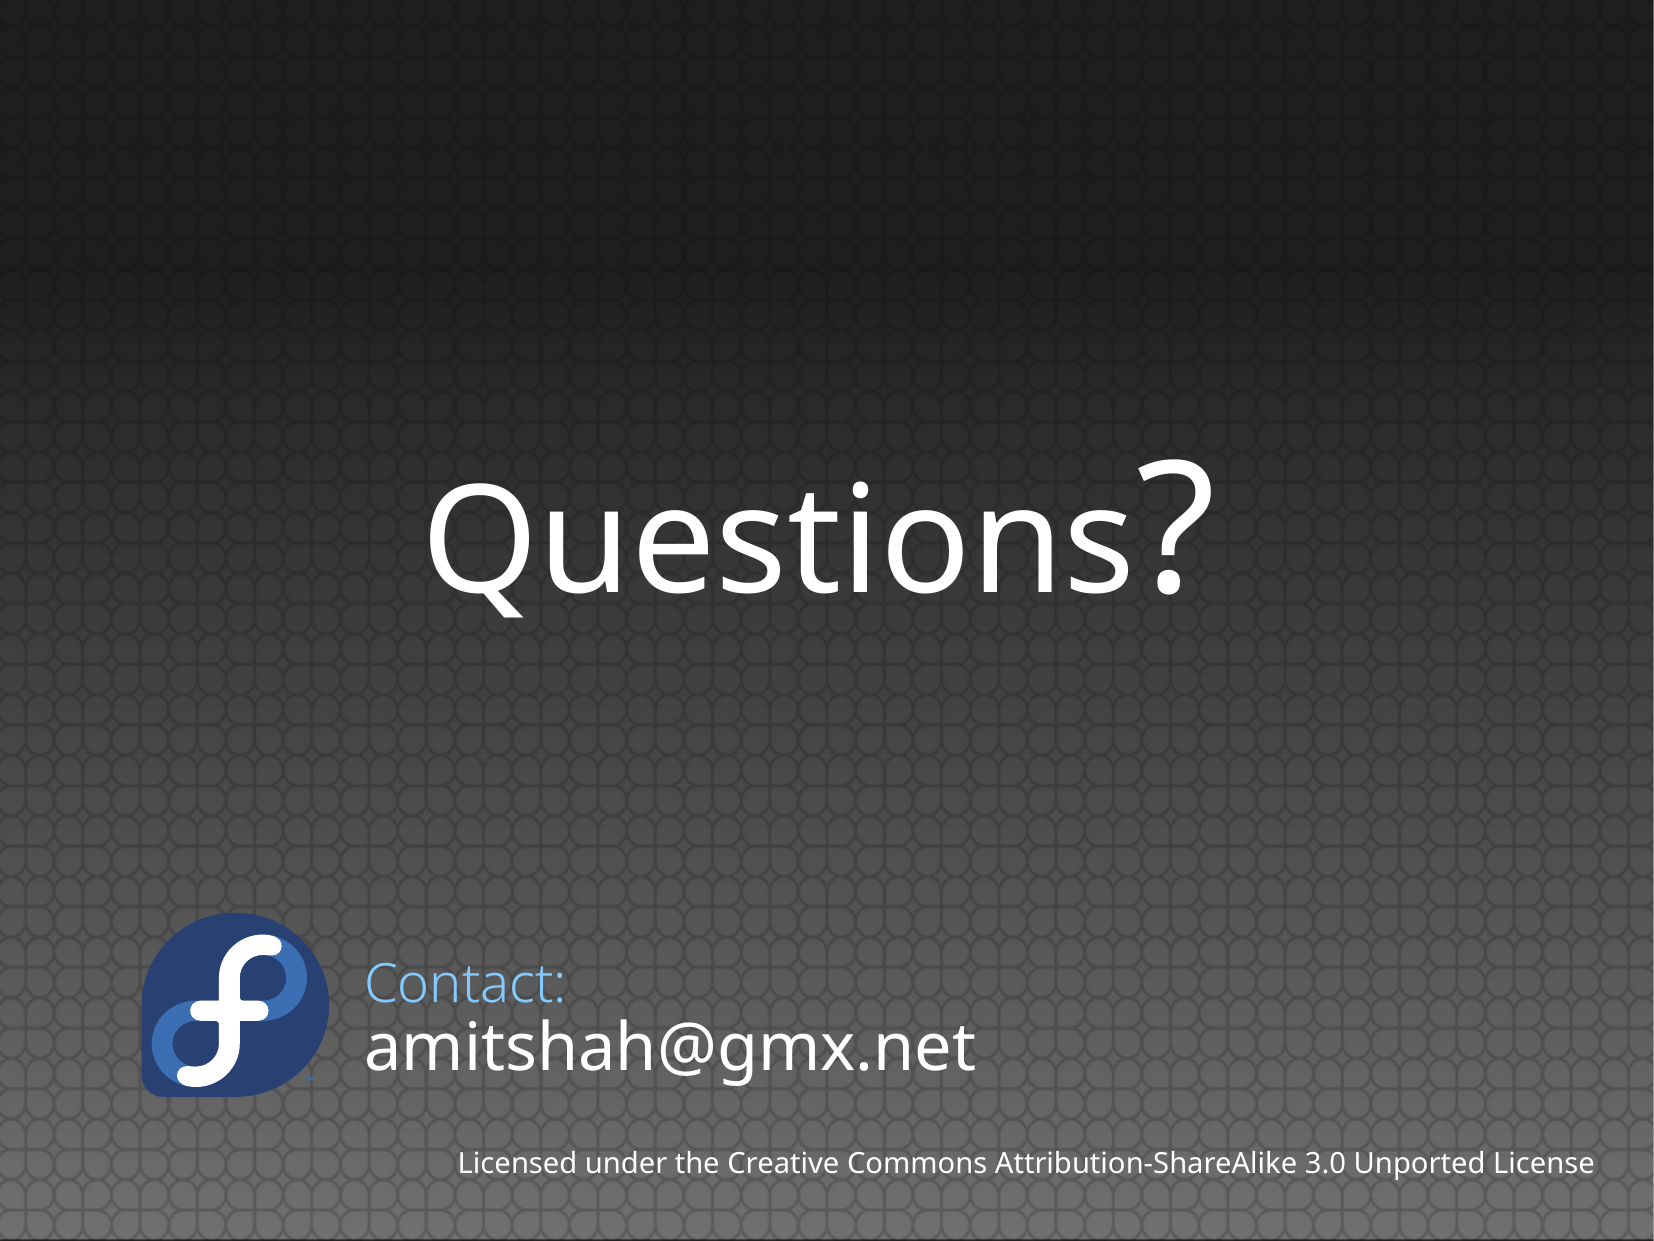

# Questions?
Contact:
amitshah@gmx.net
Licensed under the Creative Commons Attribution-ShareAlike 3.0 Unported License